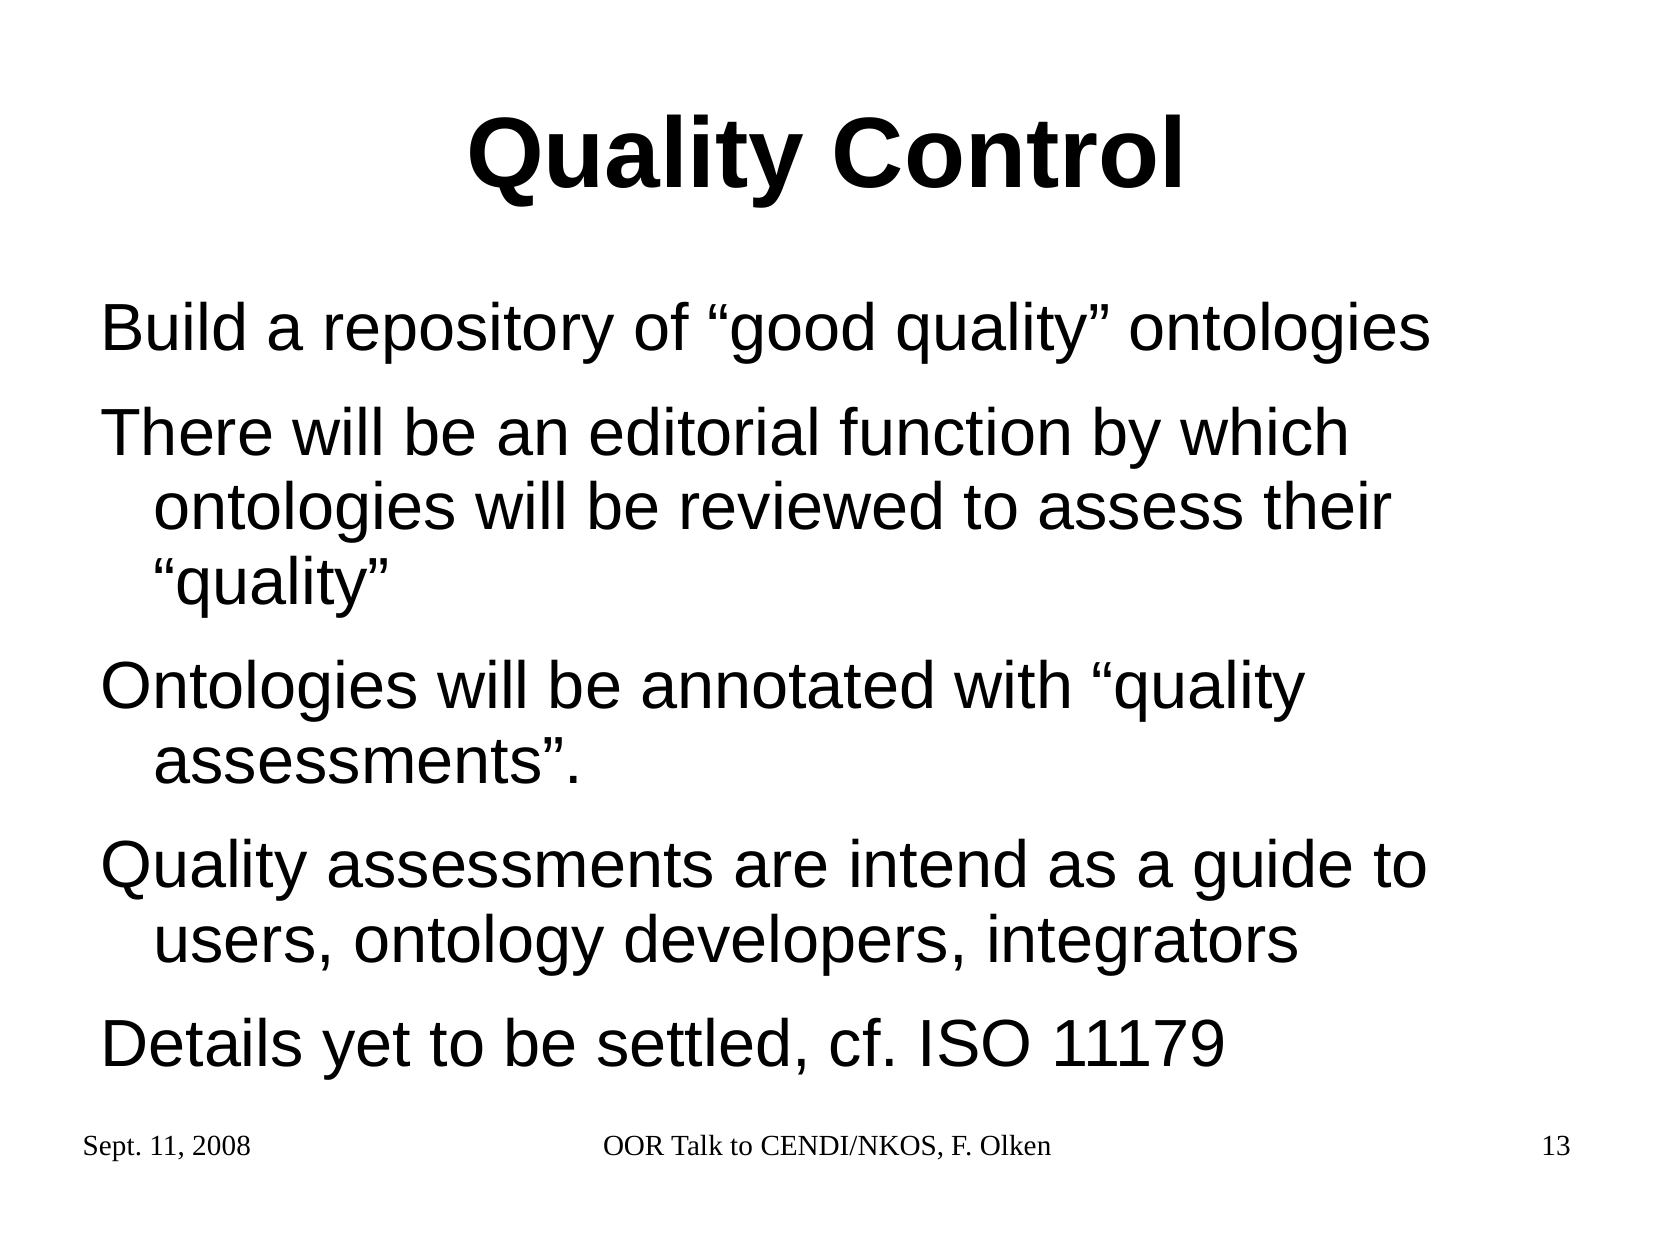

# Quality Control
Build a repository of “good quality” ontologies
There will be an editorial function by which ontologies will be reviewed to assess their “quality”
Ontologies will be annotated with “quality assessments”.
Quality assessments are intend as a guide to users, ontology developers, integrators
Details yet to be settled, cf. ISO 11179
Sept. 11, 2008
OOR Talk to CENDI/NKOS, F. Olken
13